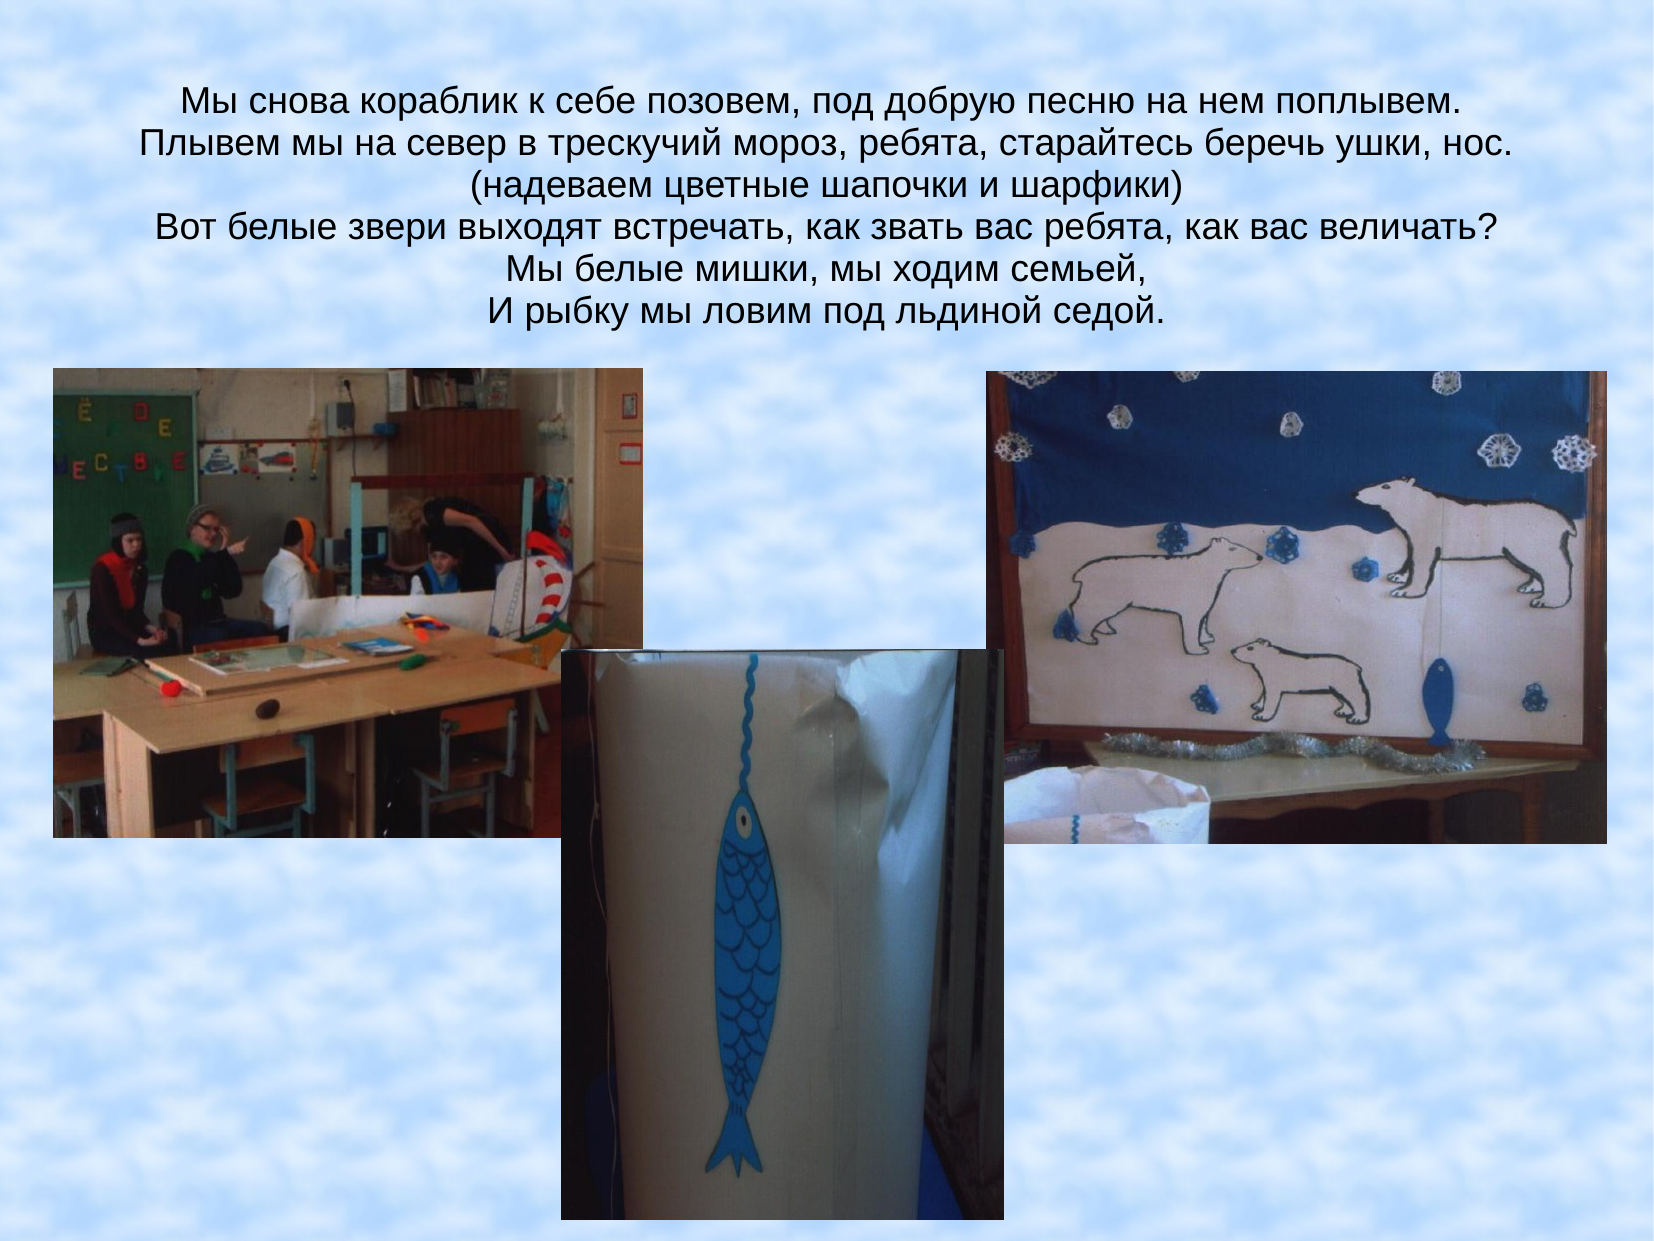

# Мы снова кораблик к себе позовем, под добрую песню на нем поплывем.
Плывем мы на север в трескучий мороз, ребята, старайтесь беречь ушки, нос. (надеваем цветные шапочки и шарфики)
Вот белые звери выходят встречать, как звать вас ребята, как вас величать?
Мы белые мишки, мы ходим семьей,
И рыбку мы ловим под льдиной седой.